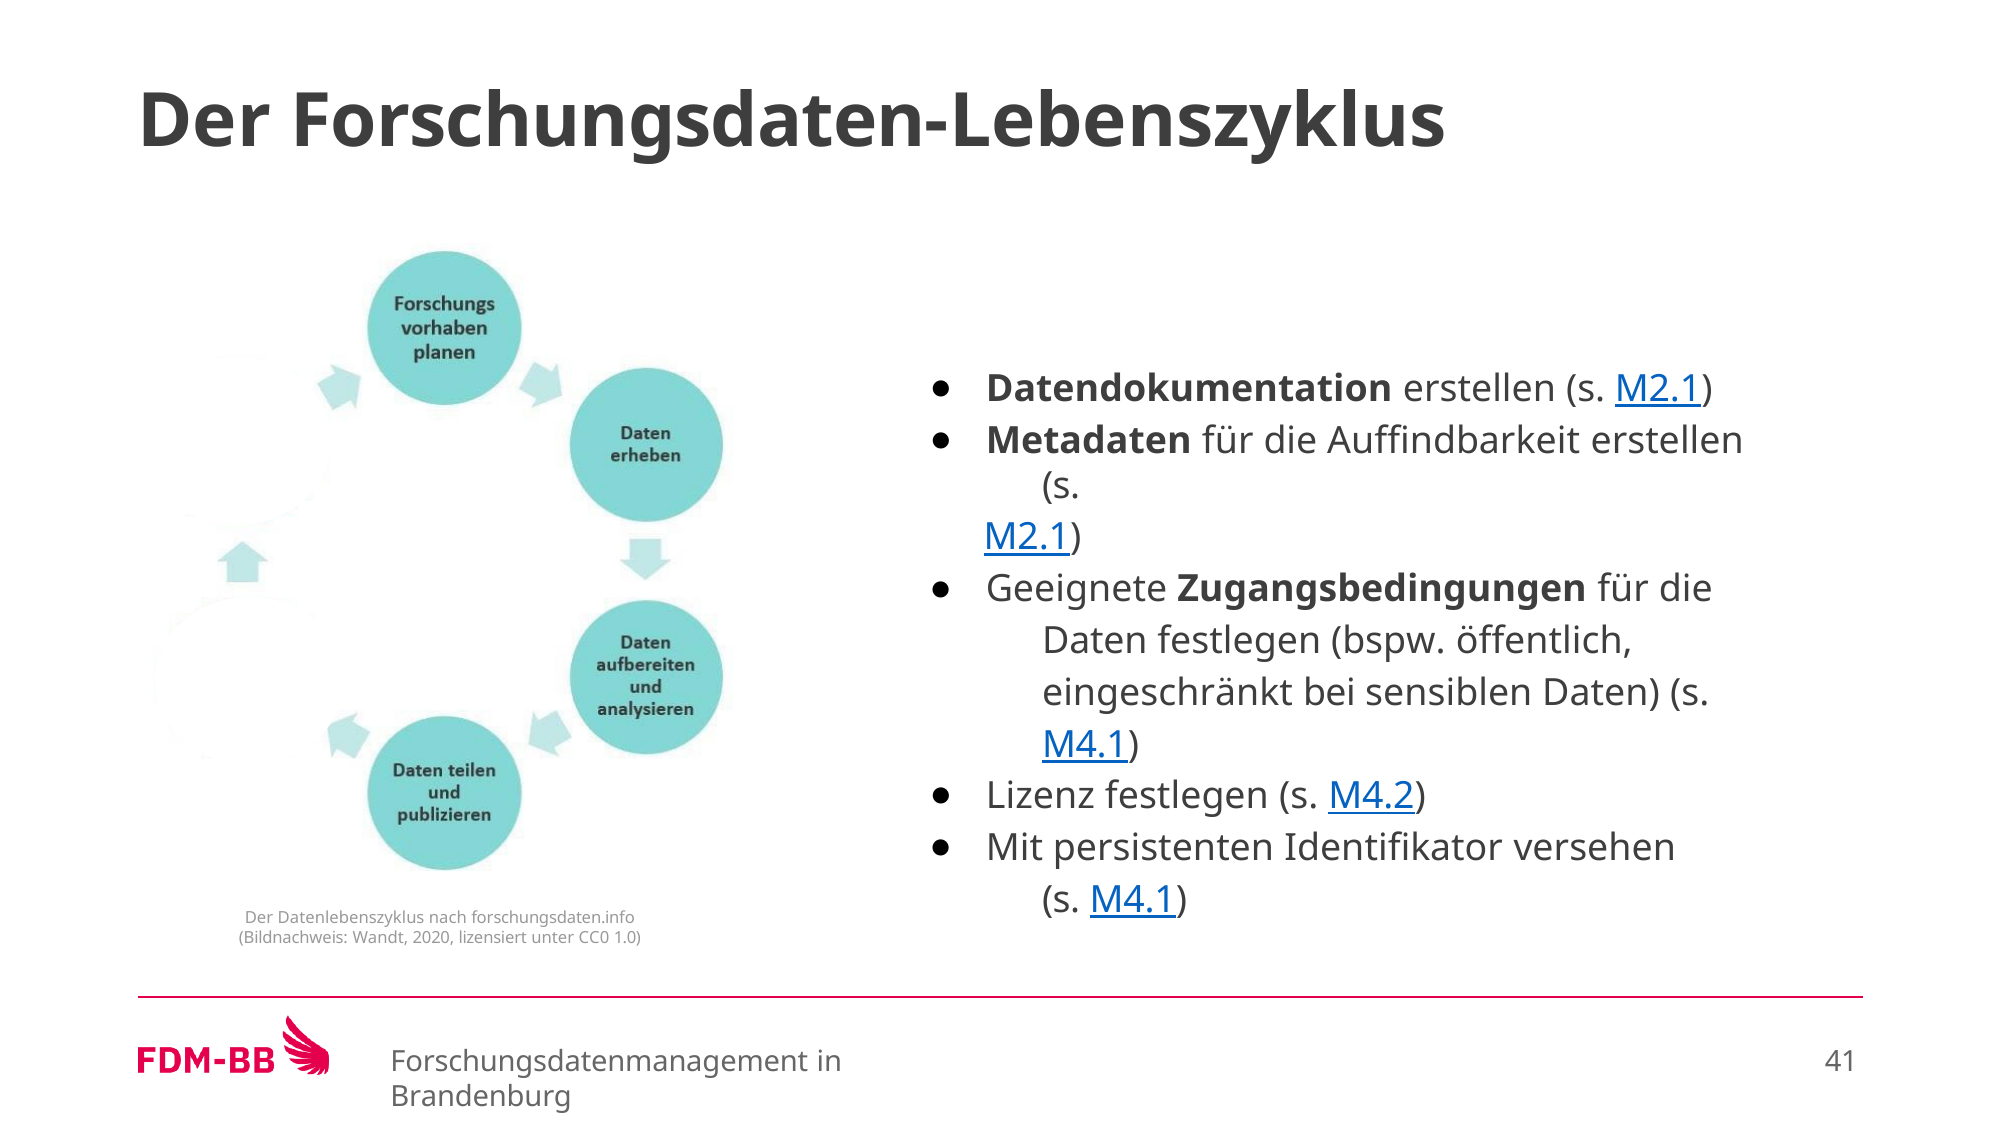

# Der Forschungsdaten-Lebenszyklus
Datendokumentation erstellen (s. M2.1)
Metadaten für die Auffindbarkeit erstellen (s.
M2.1)
Geeignete Zugangsbedingungen für die Daten festlegen (bspw. öffentlich, eingeschränkt bei sensiblen Daten) (s. M4.1)
Lizenz festlegen (s. M4.2)
Mit persistenten Identifikator versehen (s. M4.1)
Der Datenlebenszyklus nach forschungsdaten.info
(Bildnachweis: Wandt, 2020, lizensiert unter CC0 1.0)
Forschungsdatenmanagement in Brandenburg